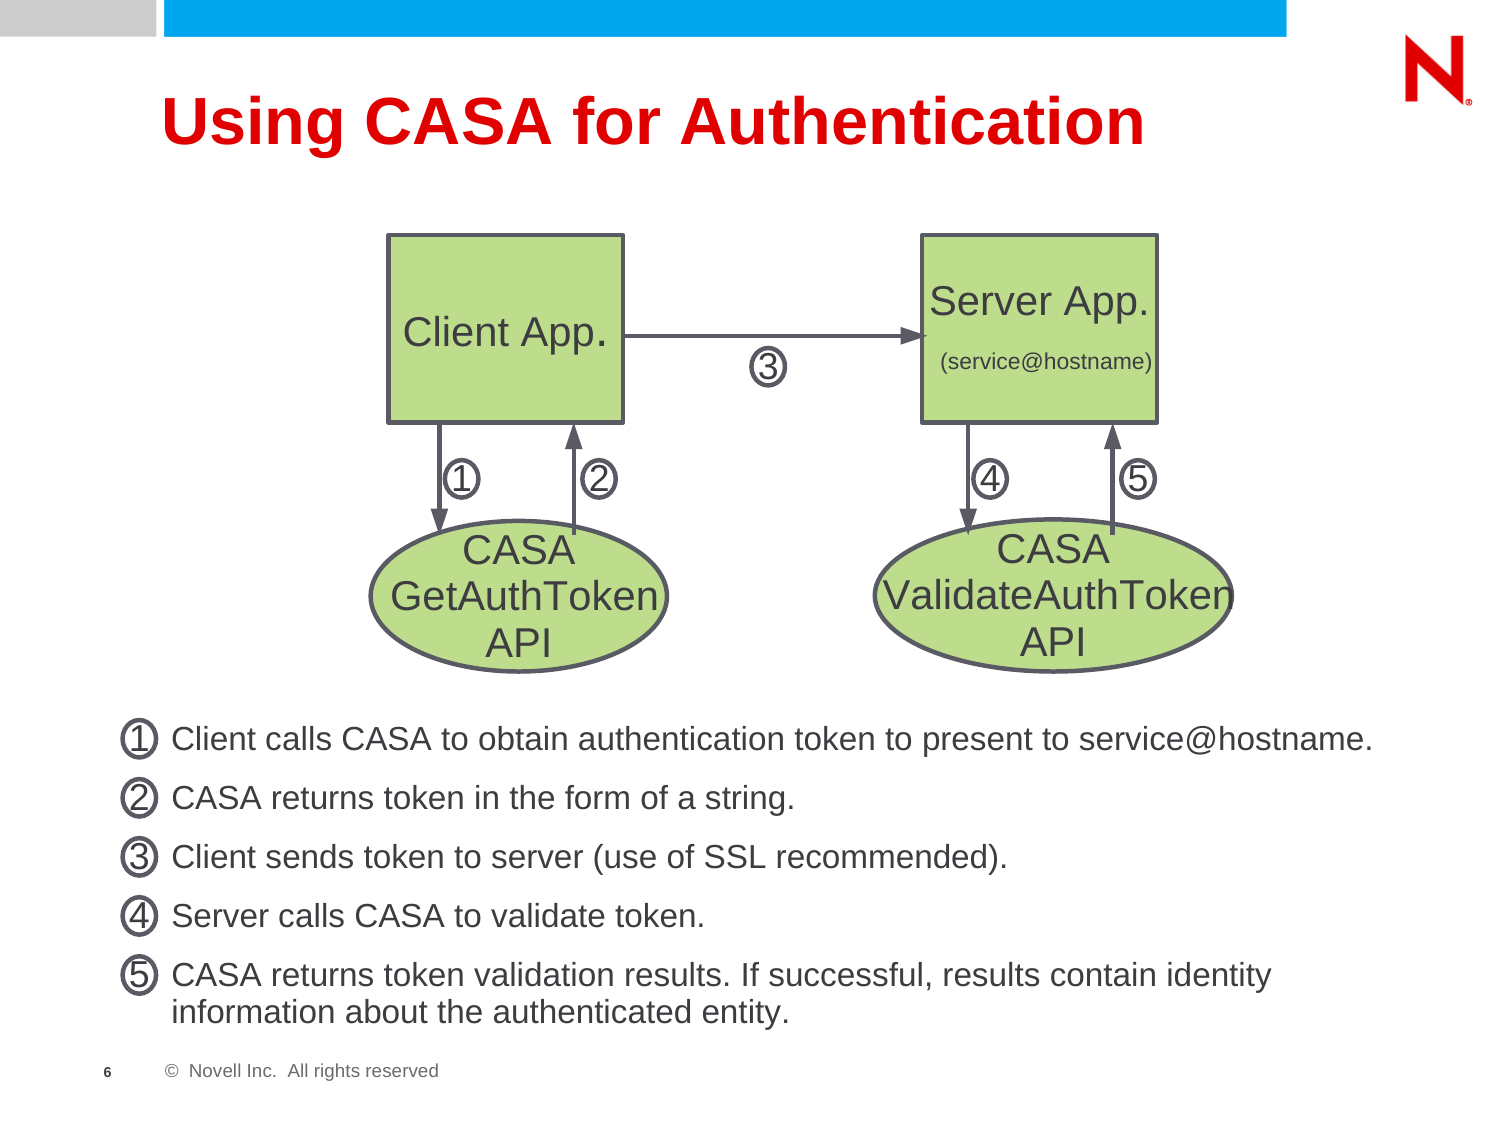

# Using CASA for Authentication
Client App.
Server App.
 (service@hostname)
3
1
2
4
5
CASA
 ValidateAuthToken
API
CASA
 GetAuthToken
API
1
Client calls CASA to obtain authentication token to present to service@hostname.
2
CASA returns token in the form of a string.
3
Client sends token to server (use of SSL recommended).
4
Server calls CASA to validate token.
5
CASA returns token validation results. If successful, results contain identity
information about the authenticated entity.